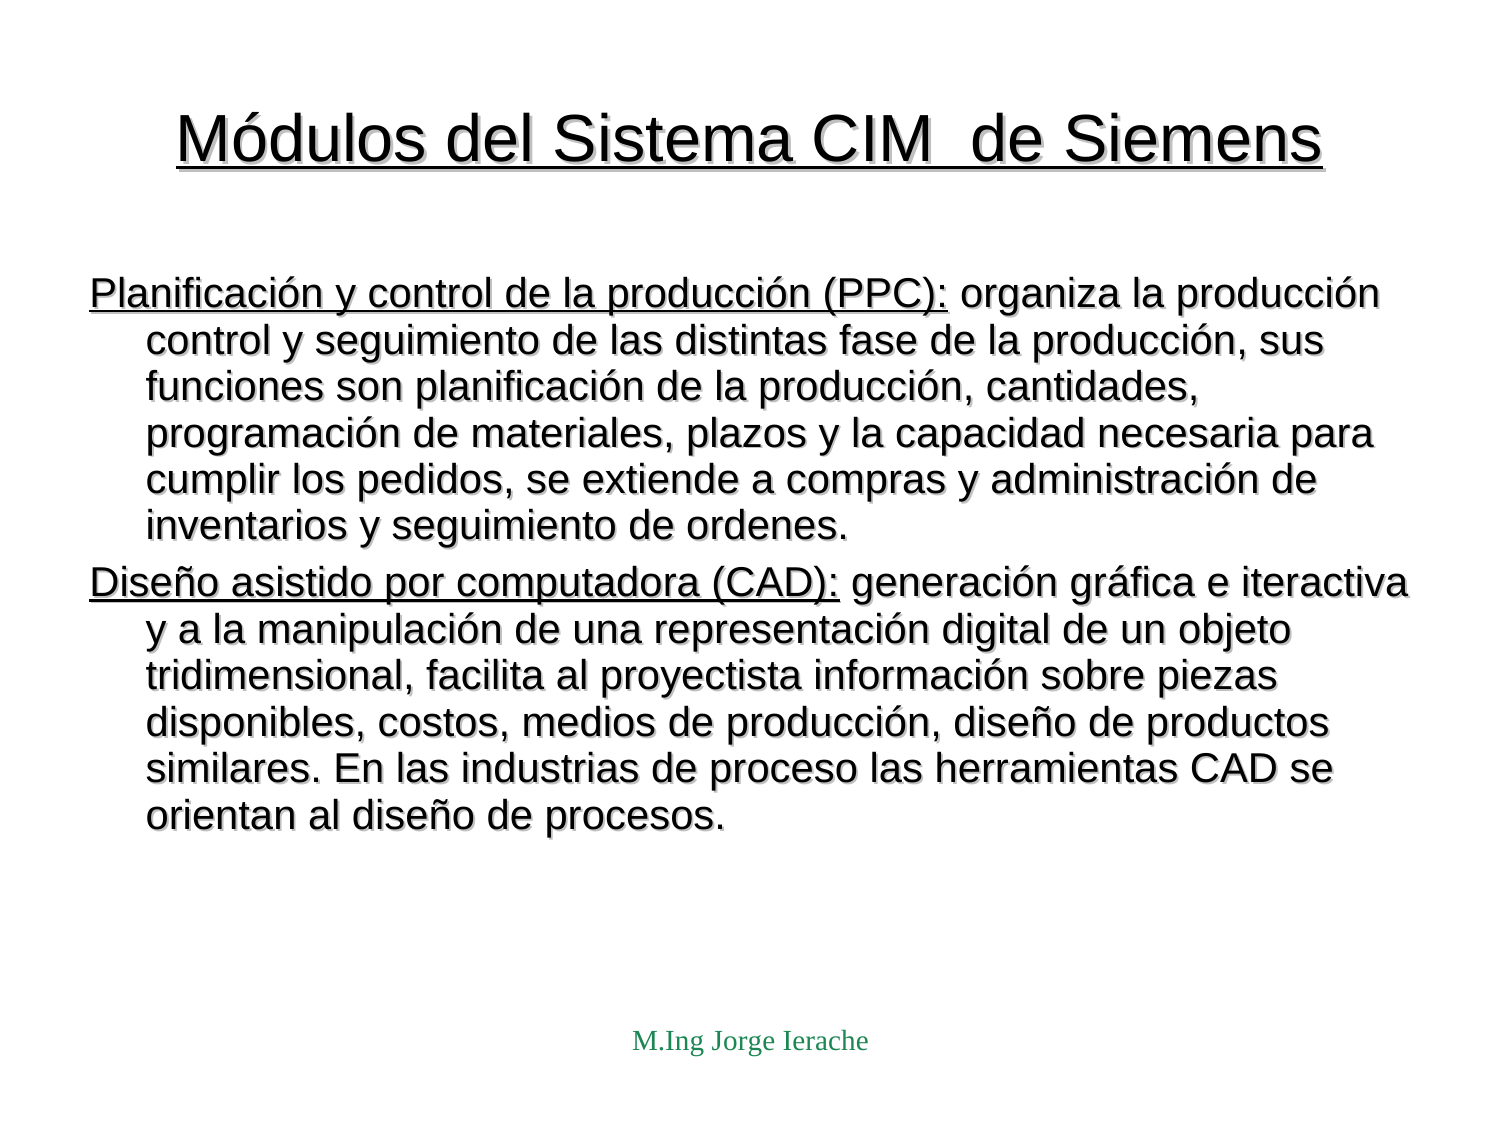

# Módulos del Sistema CIM de Siemens
Planificación y control de la producción (PPC): organiza la producción control y seguimiento de las distintas fase de la producción, sus funciones son planificación de la producción, cantidades, programación de materiales, plazos y la capacidad necesaria para cumplir los pedidos, se extiende a compras y administración de inventarios y seguimiento de ordenes.
Diseño asistido por computadora (CAD): generación gráfica e iteractiva y a la manipulación de una representación digital de un objeto tridimensional, facilita al proyectista información sobre piezas disponibles, costos, medios de producción, diseño de productos similares. En las industrias de proceso las herramientas CAD se orientan al diseño de procesos.
M.Ing Jorge Ierache